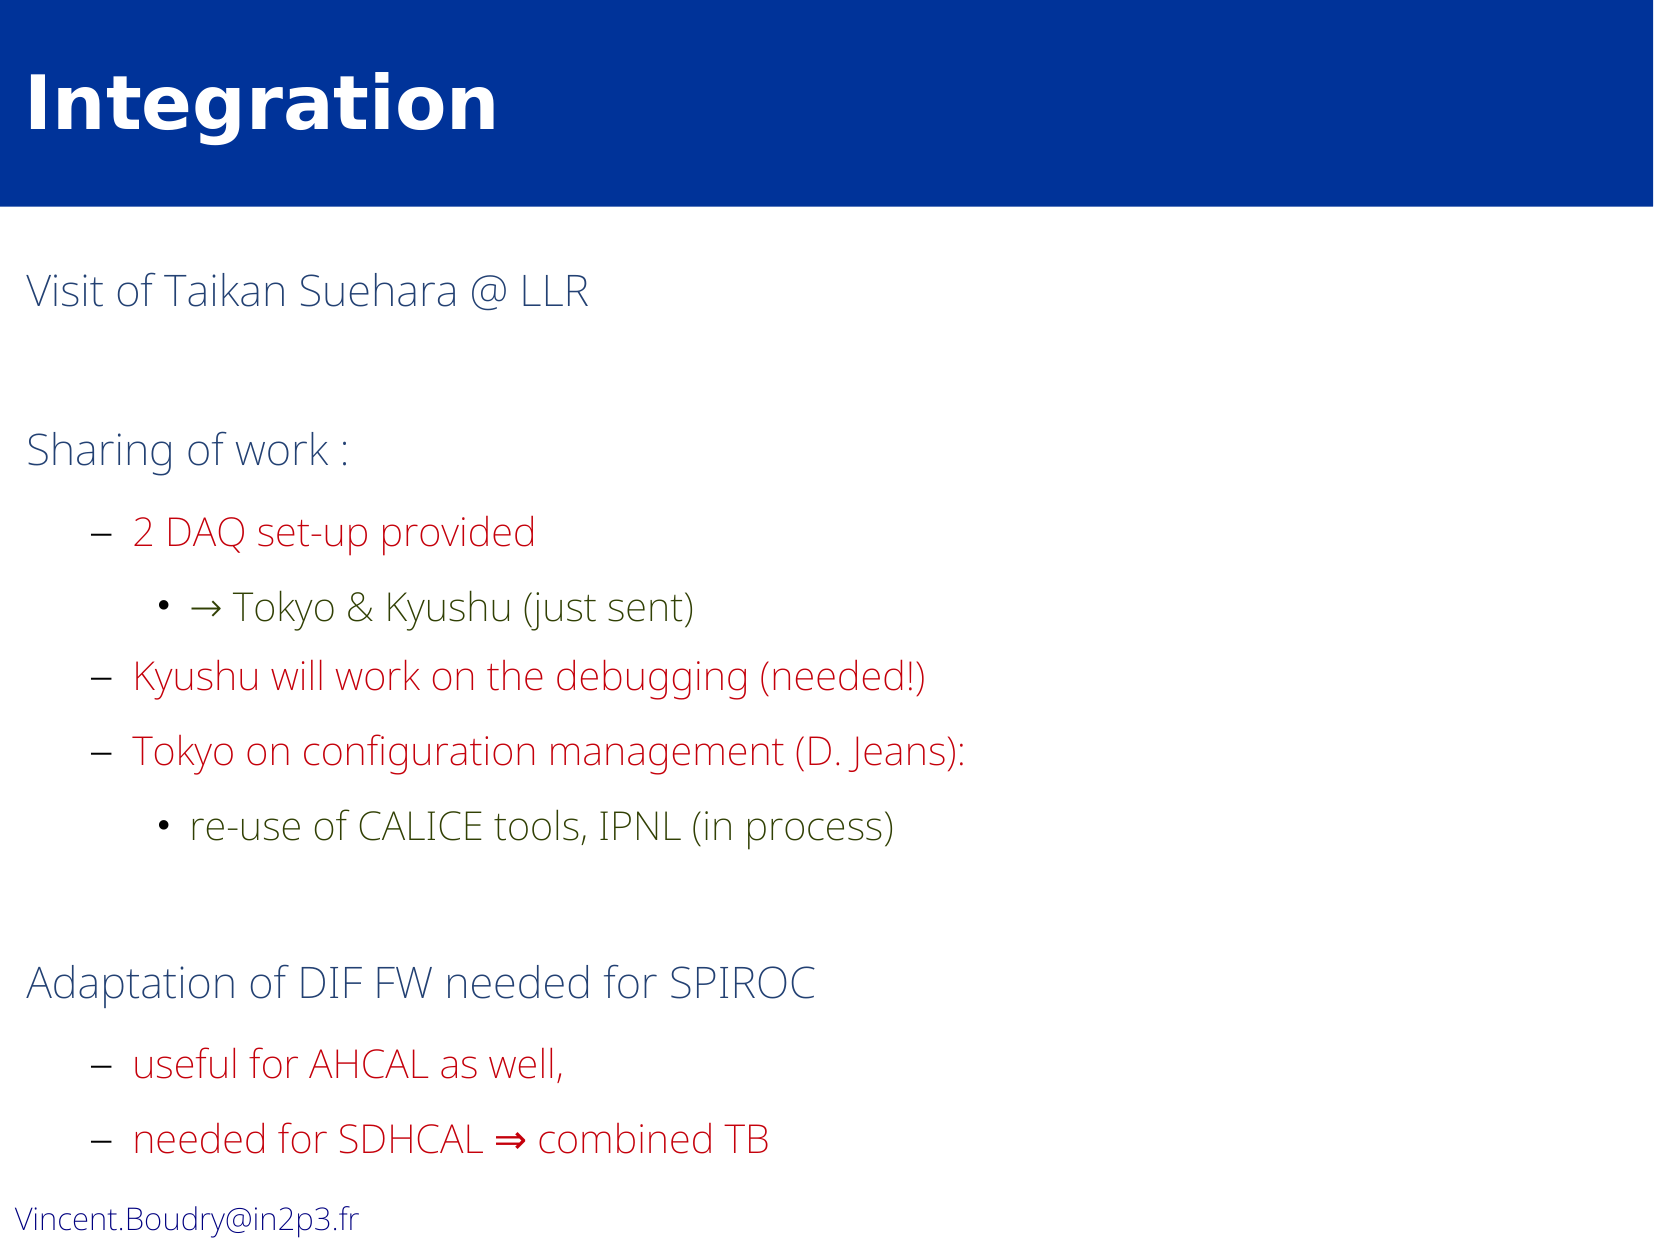

# Integration
Visit of Taikan Suehara @ LLR
Sharing of work :
2 DAQ set-up provided
→ Tokyo & Kyushu (just sent)
Kyushu will work on the debugging (needed!)
Tokyo on configuration management (D. Jeans):
re-use of CALICE tools, IPNL (in process)
Adaptation of DIF FW needed for SPIROC
useful for AHCAL as well,
needed for SDHCAL ⇒ combined TB